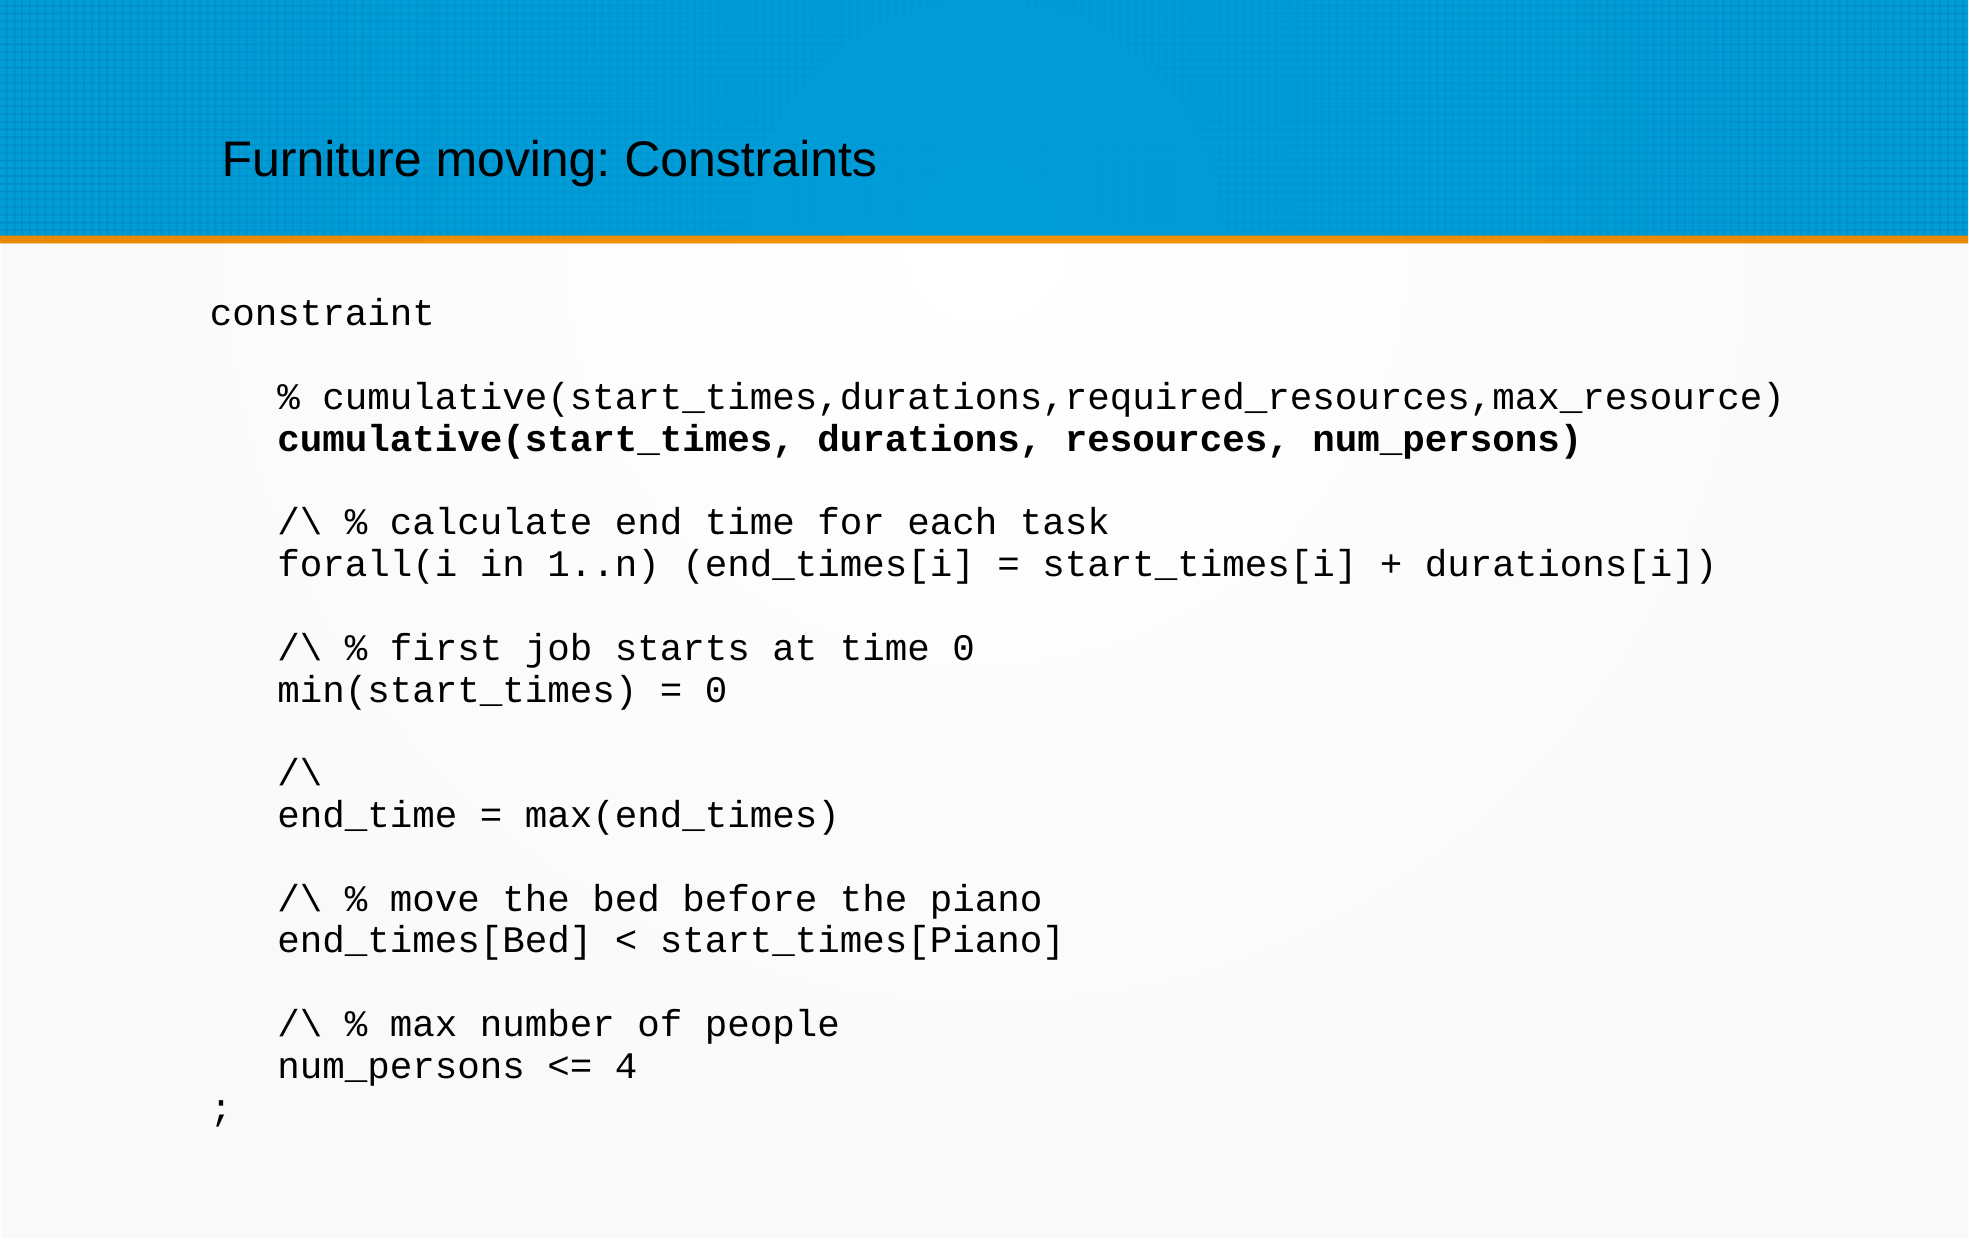

Furniture moving: Constraints
constraint
 % cumulative(start_times,durations,required_resources,max_resource)
 cumulative(start_times, durations, resources, num_persons)
 /\ % calculate end time for each task
 forall(i in 1..n) (end_times[i] = start_times[i] + durations[i])
 /\ % first job starts at time 0
 min(start_times) = 0
 /\
 end_time = max(end_times)
 /\ % move the bed before the piano
 end_times[Bed] < start_times[Piano]
 /\ % max number of people
 num_persons <= 4
;